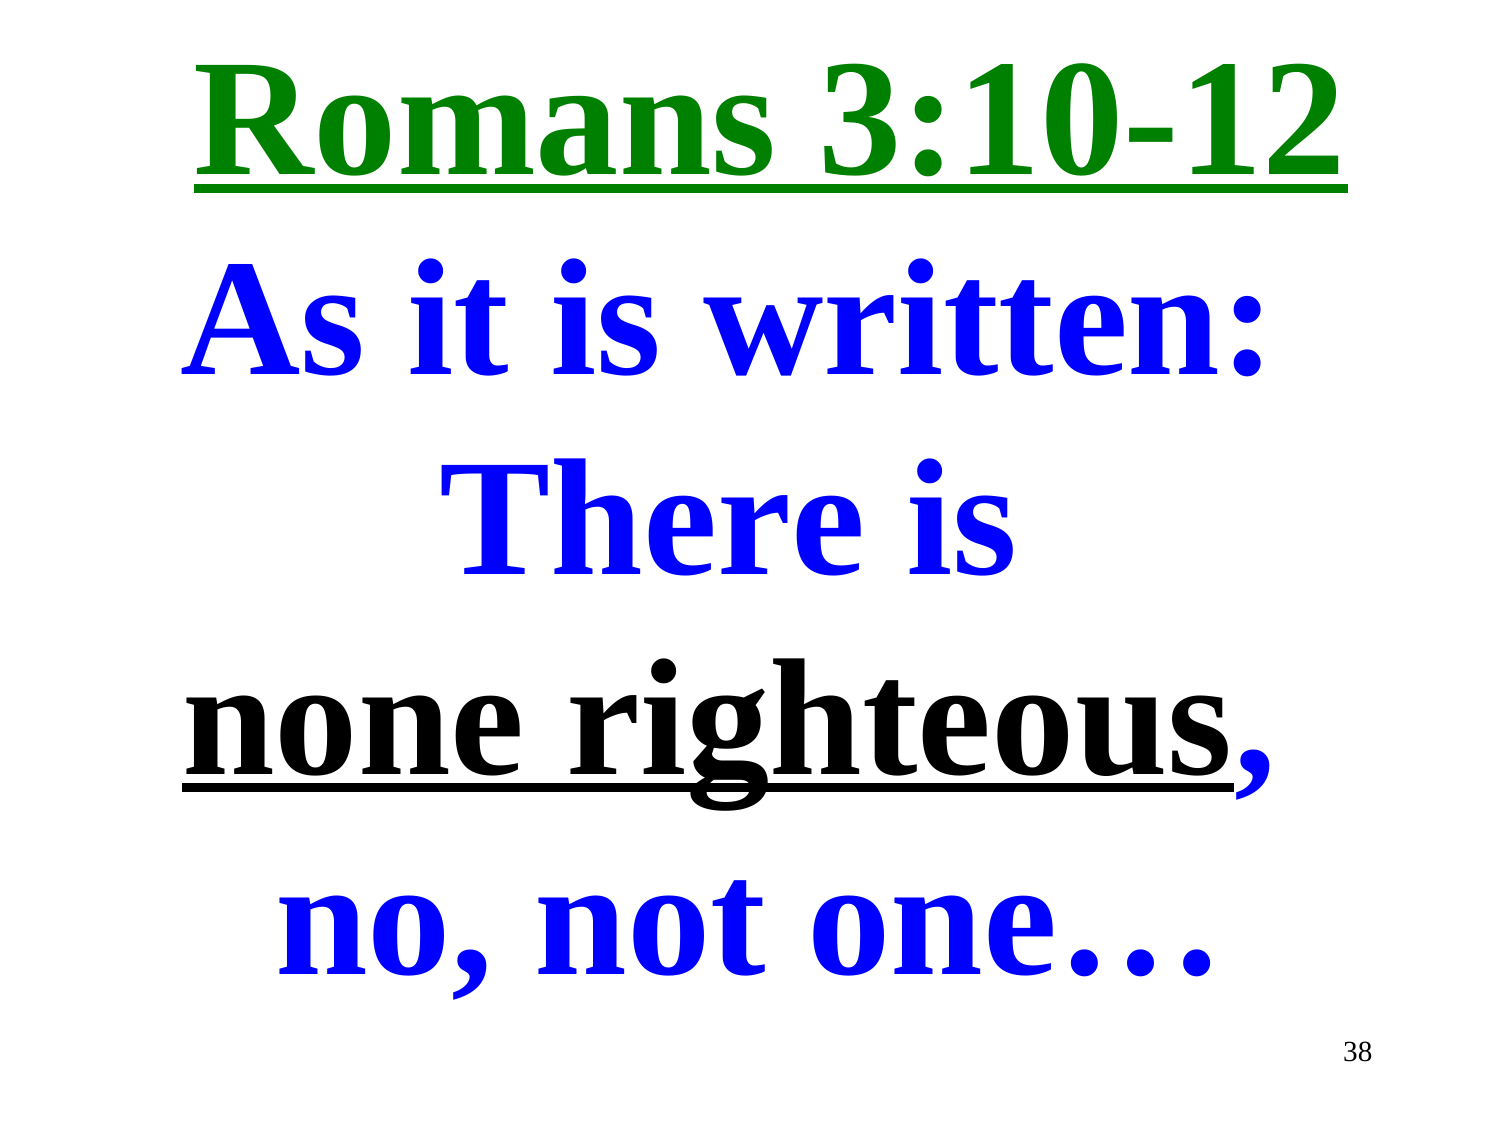

Romans 3:10-12
As it is written:
There is
none righteous,
no, not one…